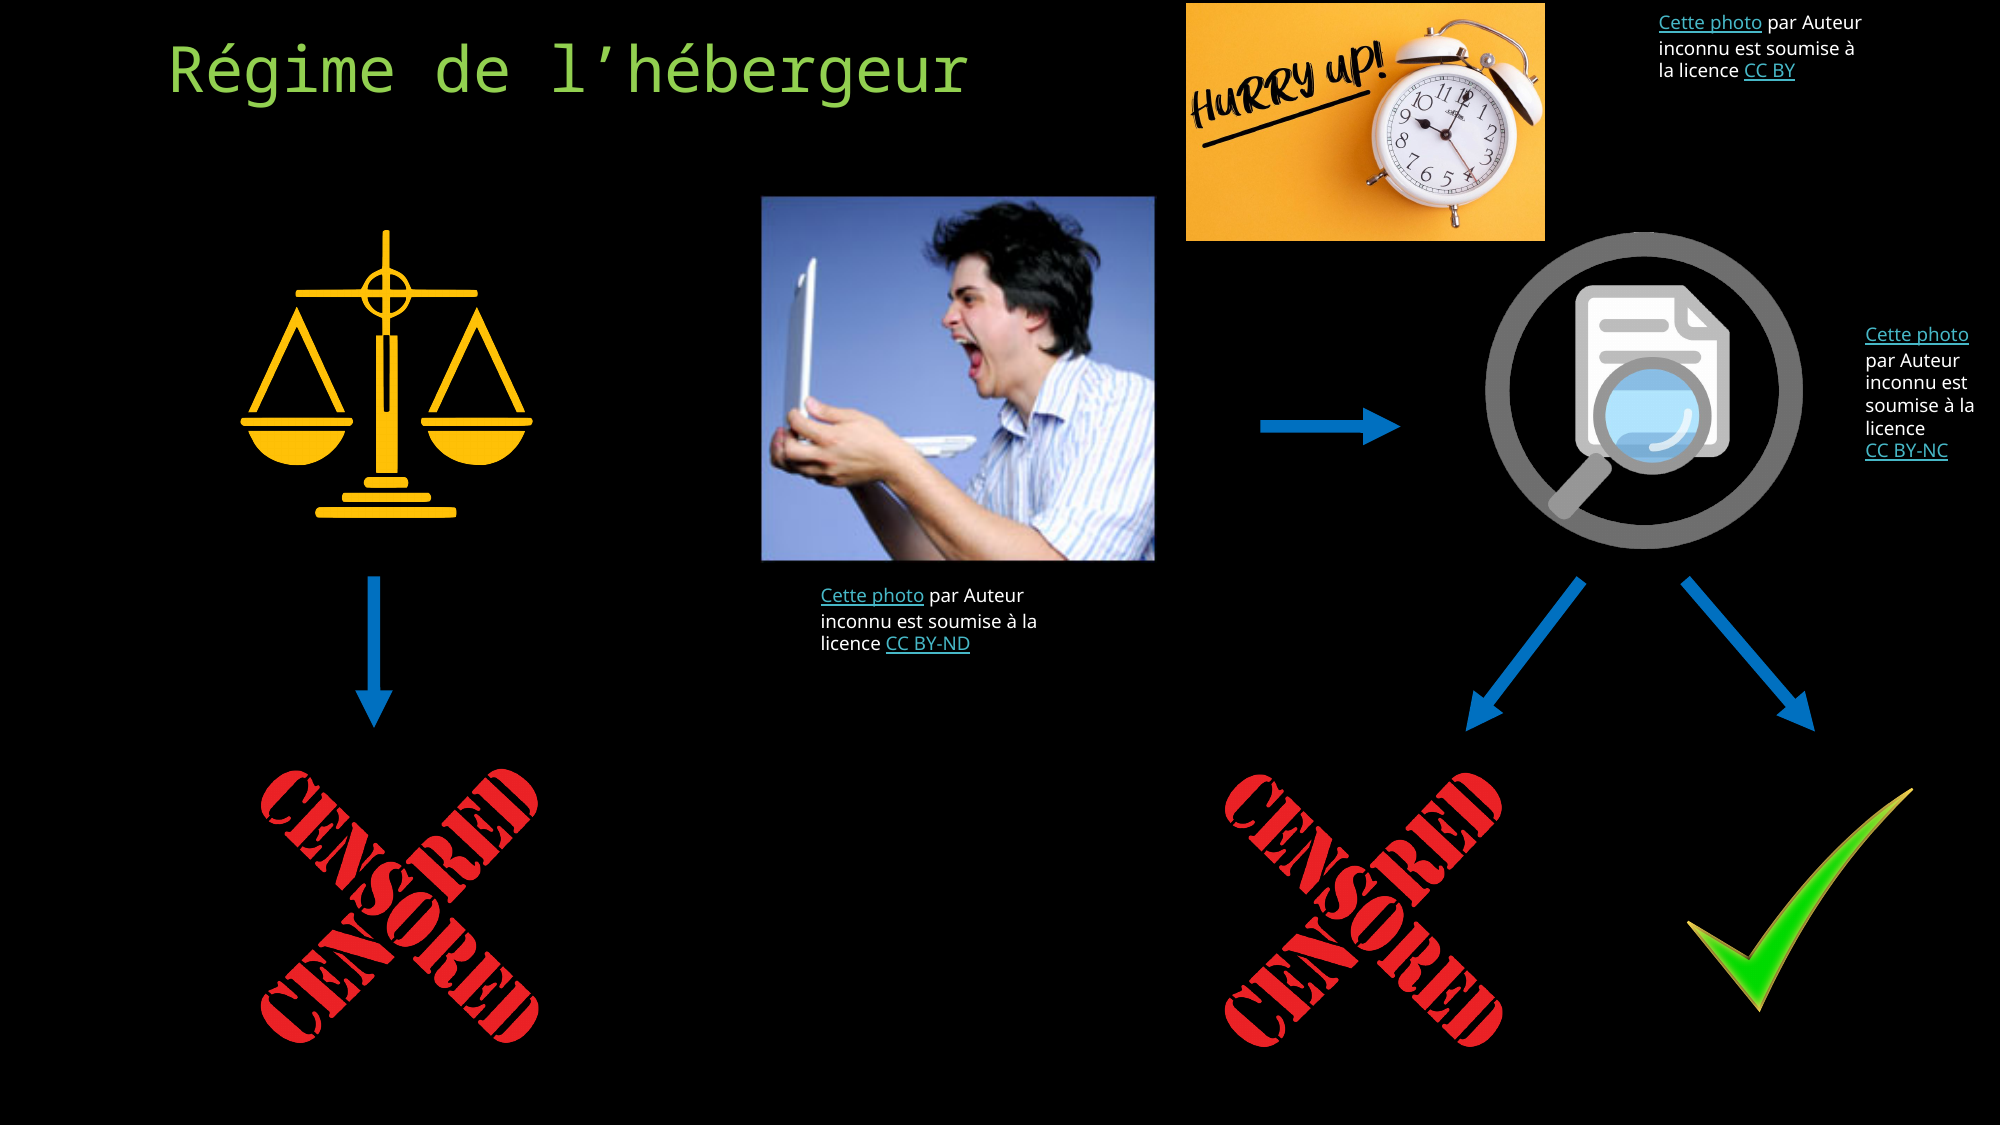

Cette photo par Auteur inconnu est soumise à la licence CC BY
# Régime de l’hébergeur
Cette photo par Auteur inconnu est soumise à la licence CC BY-NC
Cette photo par Auteur inconnu est soumise à la licence CC BY-ND